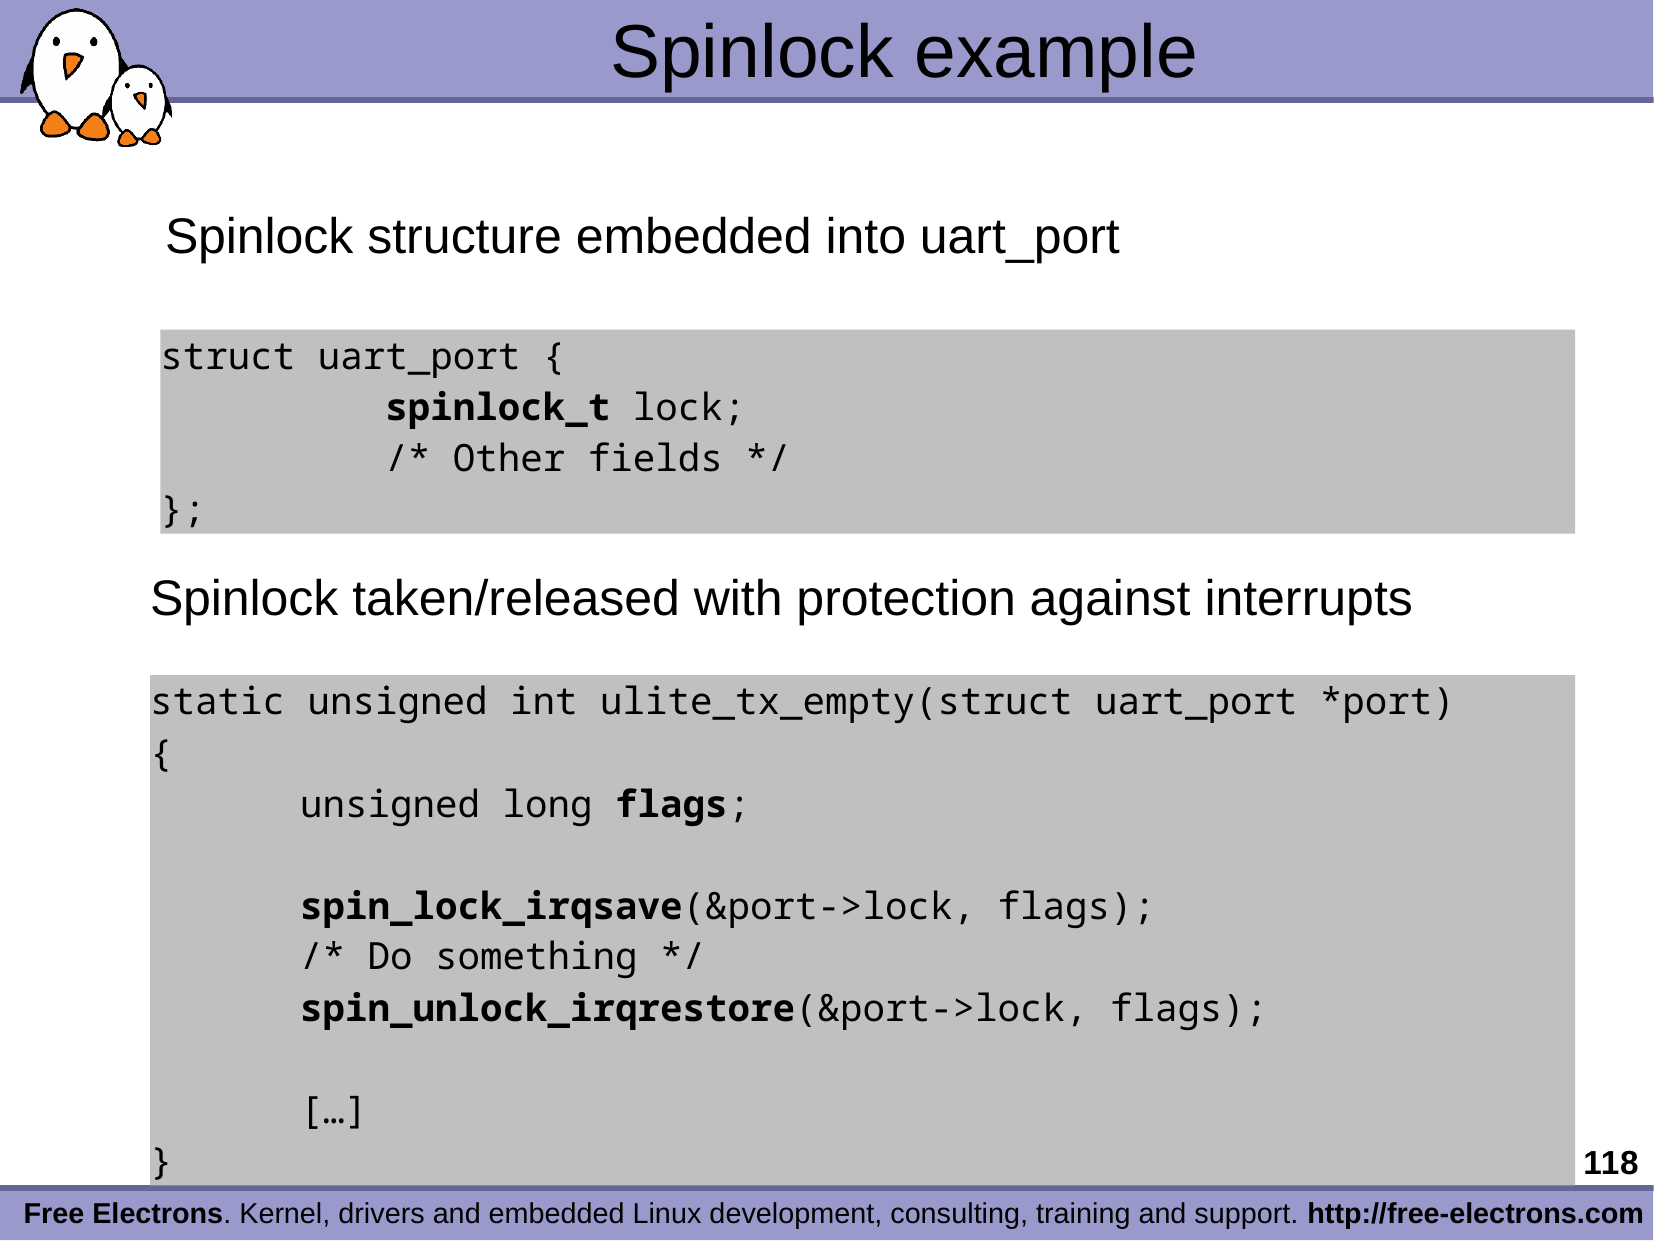

# Spinlock example
Spinlock structure embedded into uart_port
struct uart_port {
			spinlock_t lock;
			/* Other fields */
};
Spinlock taken/released with protection against interrupts
static unsigned int ulite_tx_empty(struct uart_port *port)
{
		unsigned long flags;
		spin_lock_irqsave(&port->lock, flags);
		/* Do something */
		spin_unlock_irqrestore(&port->lock, flags);
		[…]
}